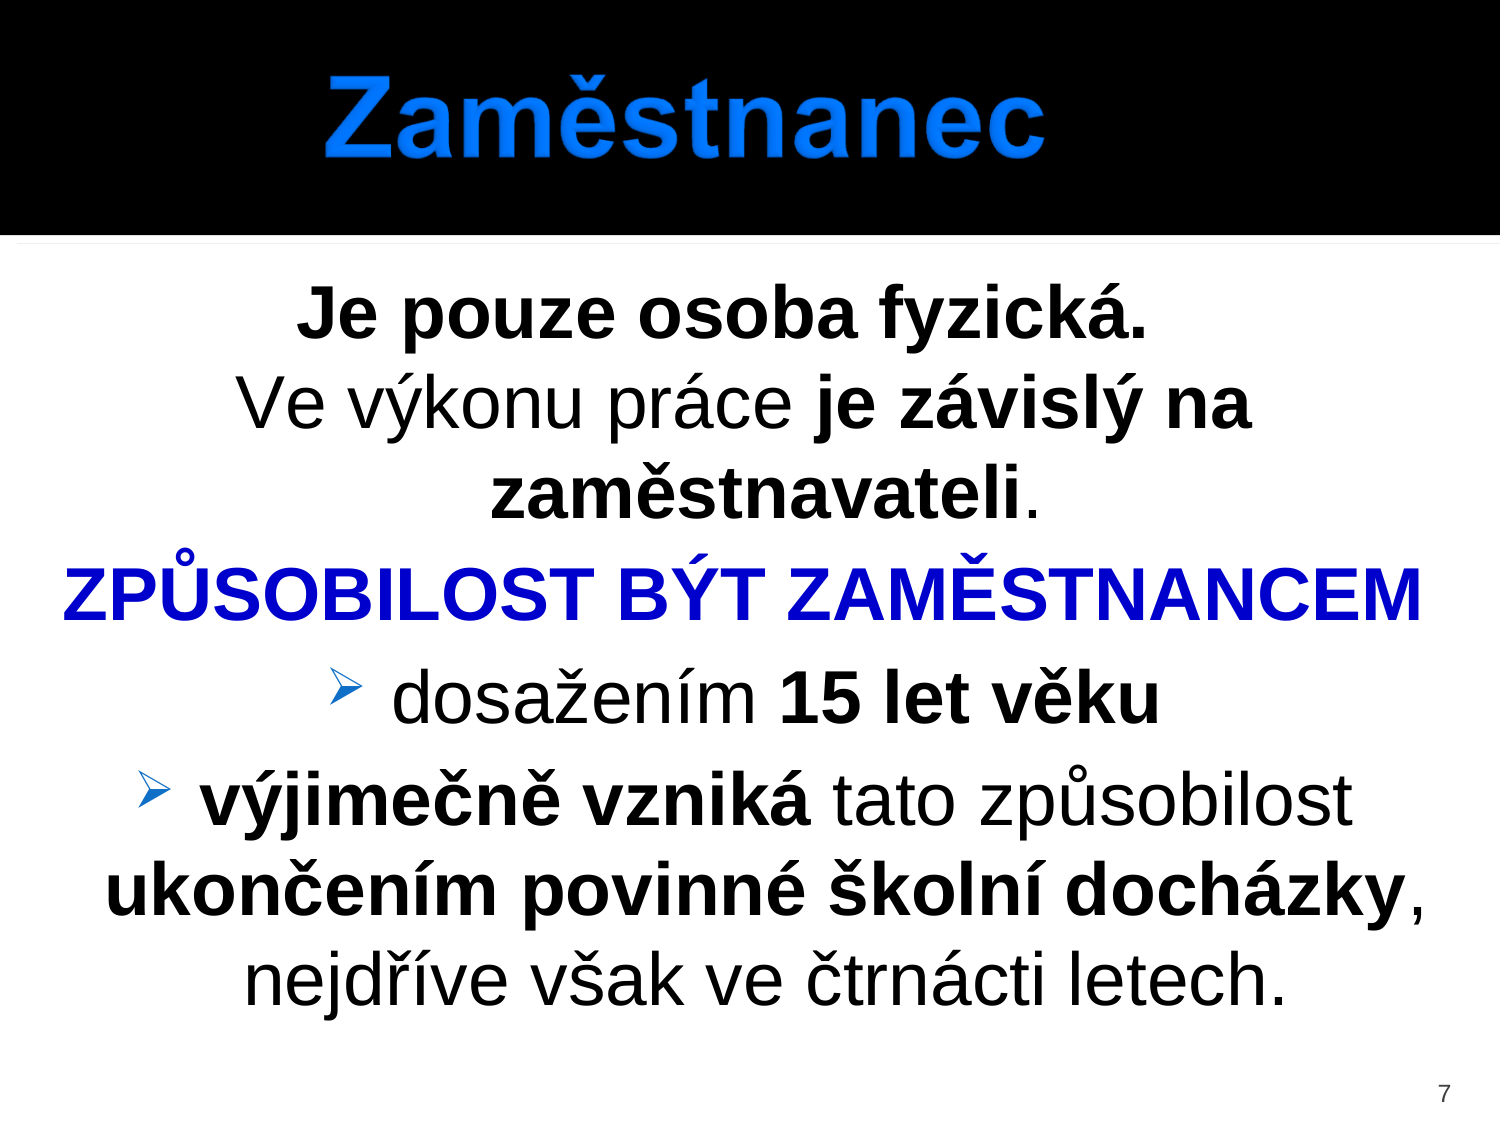

Je pouze osoba fyzická.
Ve výkonu práce je závislý na zaměstnavateli.
ZPŮSOBILOST BÝT ZAMĚSTNANCEM
 dosažením 15 let věku
 výjimečně vzniká tato způsobilost ukončením povinné školní docházky, nejdříve však ve čtrnácti letech.
#